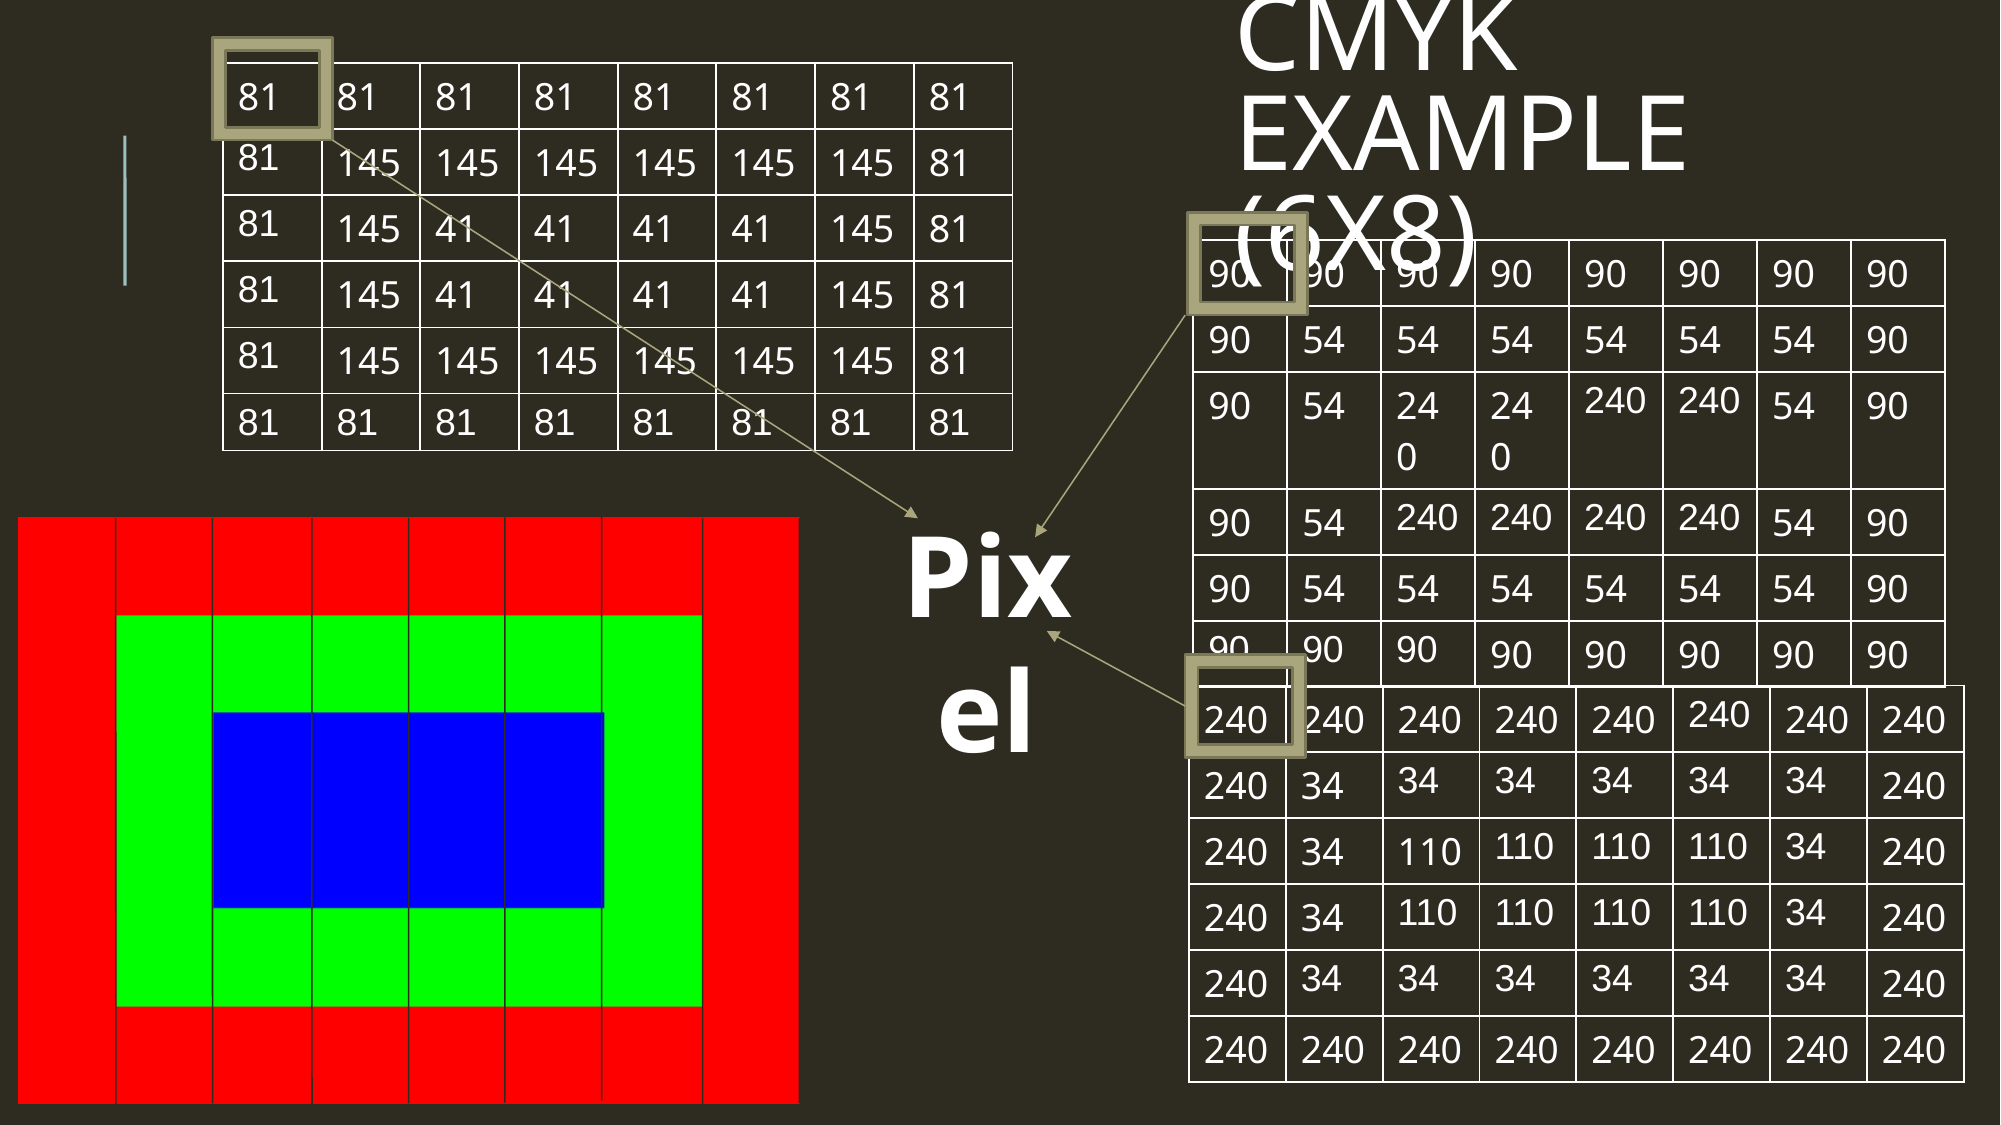

# CMYK EXAMPLE (6X8)
| 81 | 81 | 81 | 81 | 81 | 81 | 81 | 81 |
| --- | --- | --- | --- | --- | --- | --- | --- |
| 81 | 145 | 145 | 145 | 145 | 145 | 145 | 81 |
| 81 | 145 | 41 | 41 | 41 | 41 | 145 | 81 |
| 81 | 145 | 41 | 41 | 41 | 41 | 145 | 81 |
| 81 | 145 | 145 | 145 | 145 | 145 | 145 | 81 |
| 81 | 81 | 81 | 81 | 81 | 81 | 81 | 81 |
| 90 | 90 | 90 | 90 | 90 | 90 | 90 | 90 |
| --- | --- | --- | --- | --- | --- | --- | --- |
| 90 | 54 | 54 | 54 | 54 | 54 | 54 | 90 |
| 90 | 54 | 240 | 240 | 240 | 240 | 54 | 90 |
| 90 | 54 | 240 | 240 | 240 | 240 | 54 | 90 |
| 90 | 54 | 54 | 54 | 54 | 54 | 54 | 90 |
| 90 | 90 | 90 | 90 | 90 | 90 | 90 | 90 |
Pixel
| 240 | 240 | 240 | 240 | 240 | 240 | 240 | 240 |
| --- | --- | --- | --- | --- | --- | --- | --- |
| 240 | 34 | 34 | 34 | 34 | 34 | 34 | 240 |
| 240 | 34 | 110 | 110 | 110 | 110 | 34 | 240 |
| 240 | 34 | 110 | 110 | 110 | 110 | 34 | 240 |
| 240 | 34 | 34 | 34 | 34 | 34 | 34 | 240 |
| 240 | 240 | 240 | 240 | 240 | 240 | 240 | 240 |